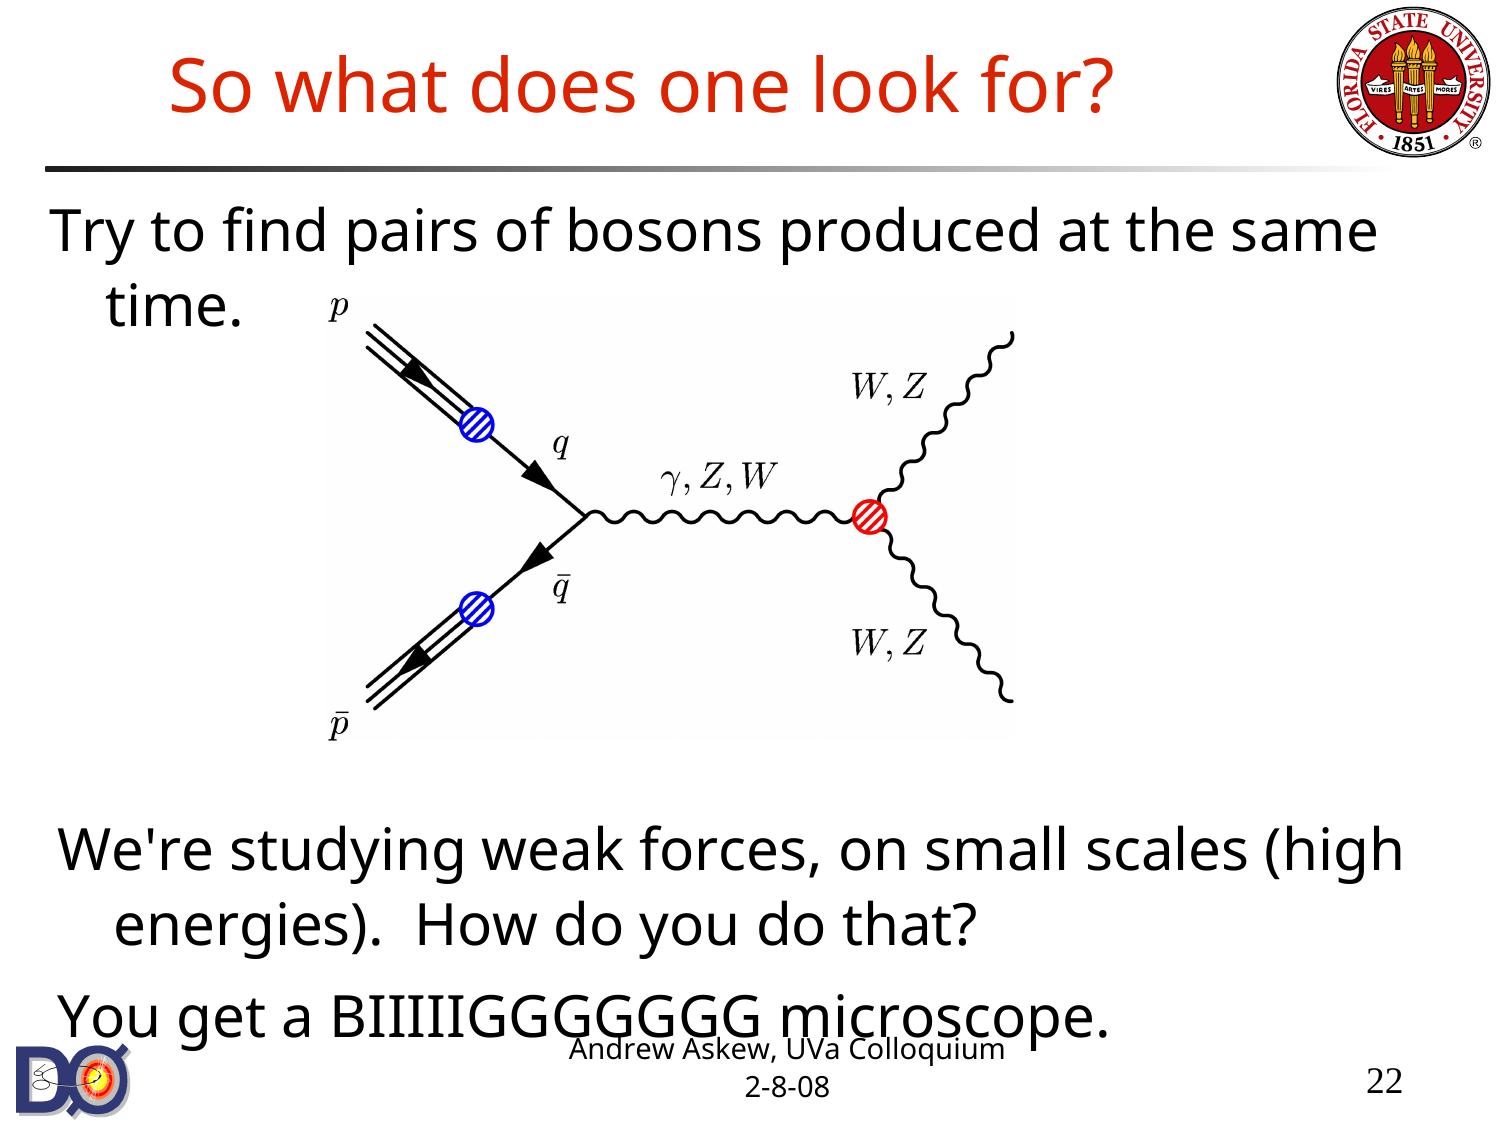

# So what does one look for?
Try to find pairs of bosons produced at the same time.
We're studying weak forces, on small scales (high energies). How do you do that?
You get a BIIIIIGGGGGGG microscope.